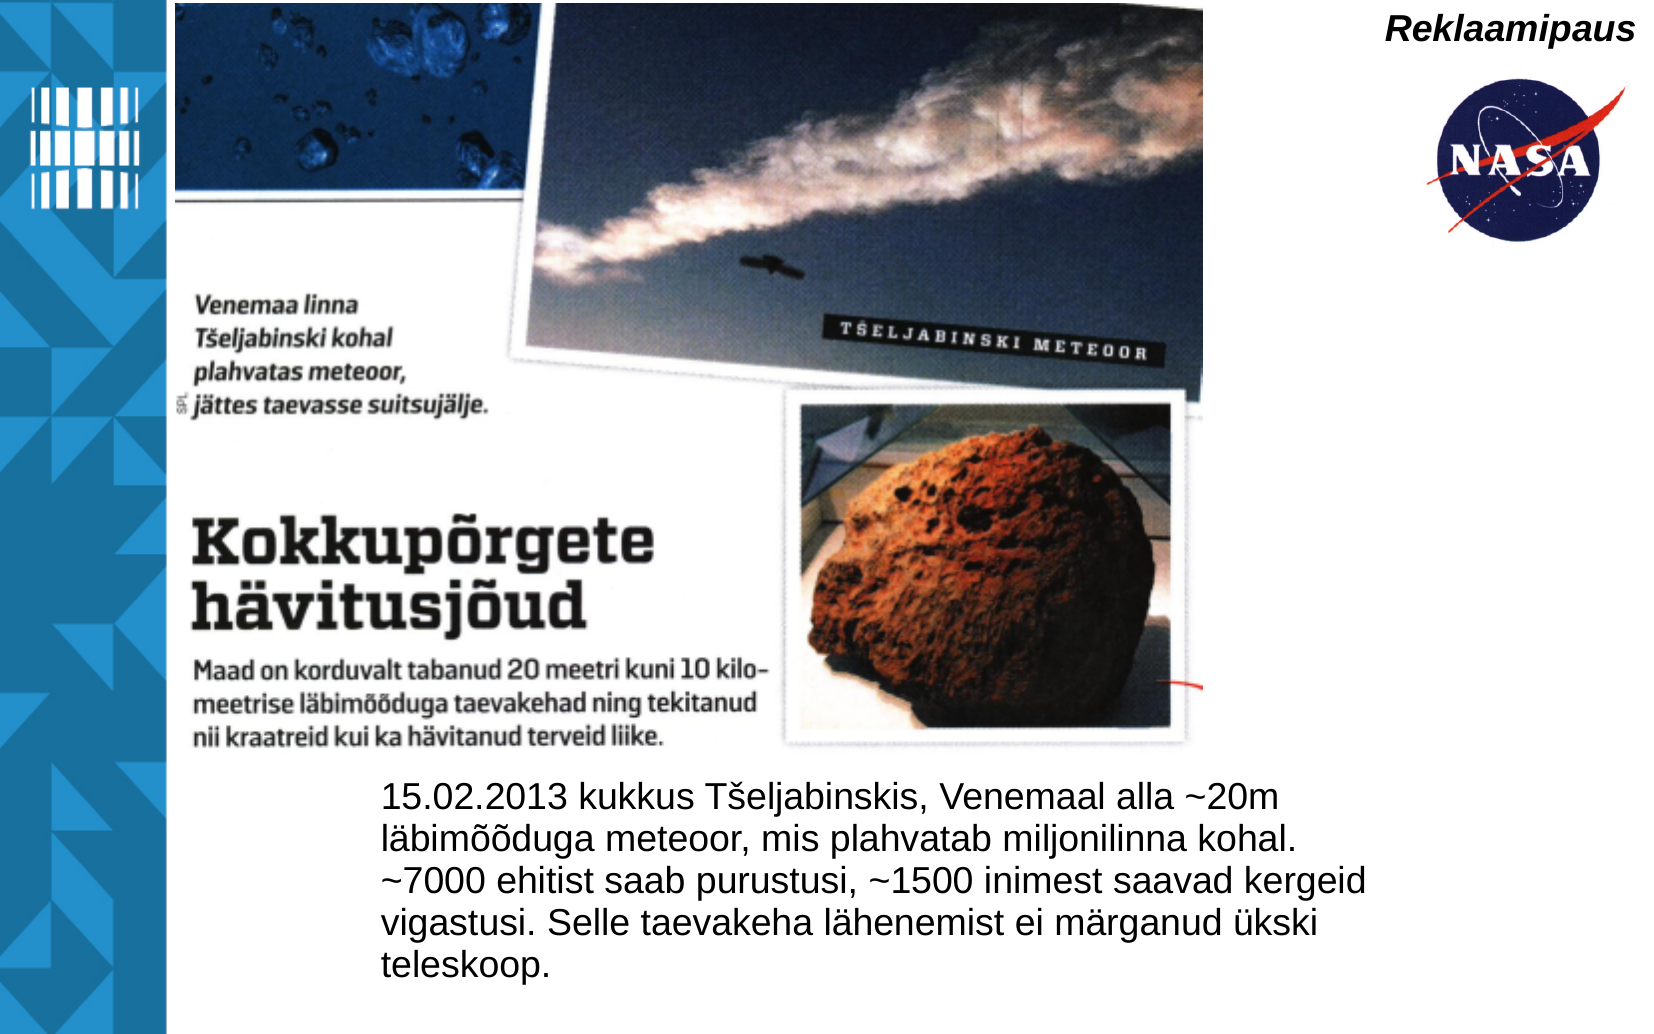

15.02.2013 kukkus Tšeljabinskis, Venemaal alla ~20m läbimõõduga meteoor, mis plahvatab miljonilinna kohal. ~7000 ehitist saab purustusi, ~1500 inimest saavad kergeid vigastusi. Selle taevakeha lähenemist ei märganud ükski teleskoop.